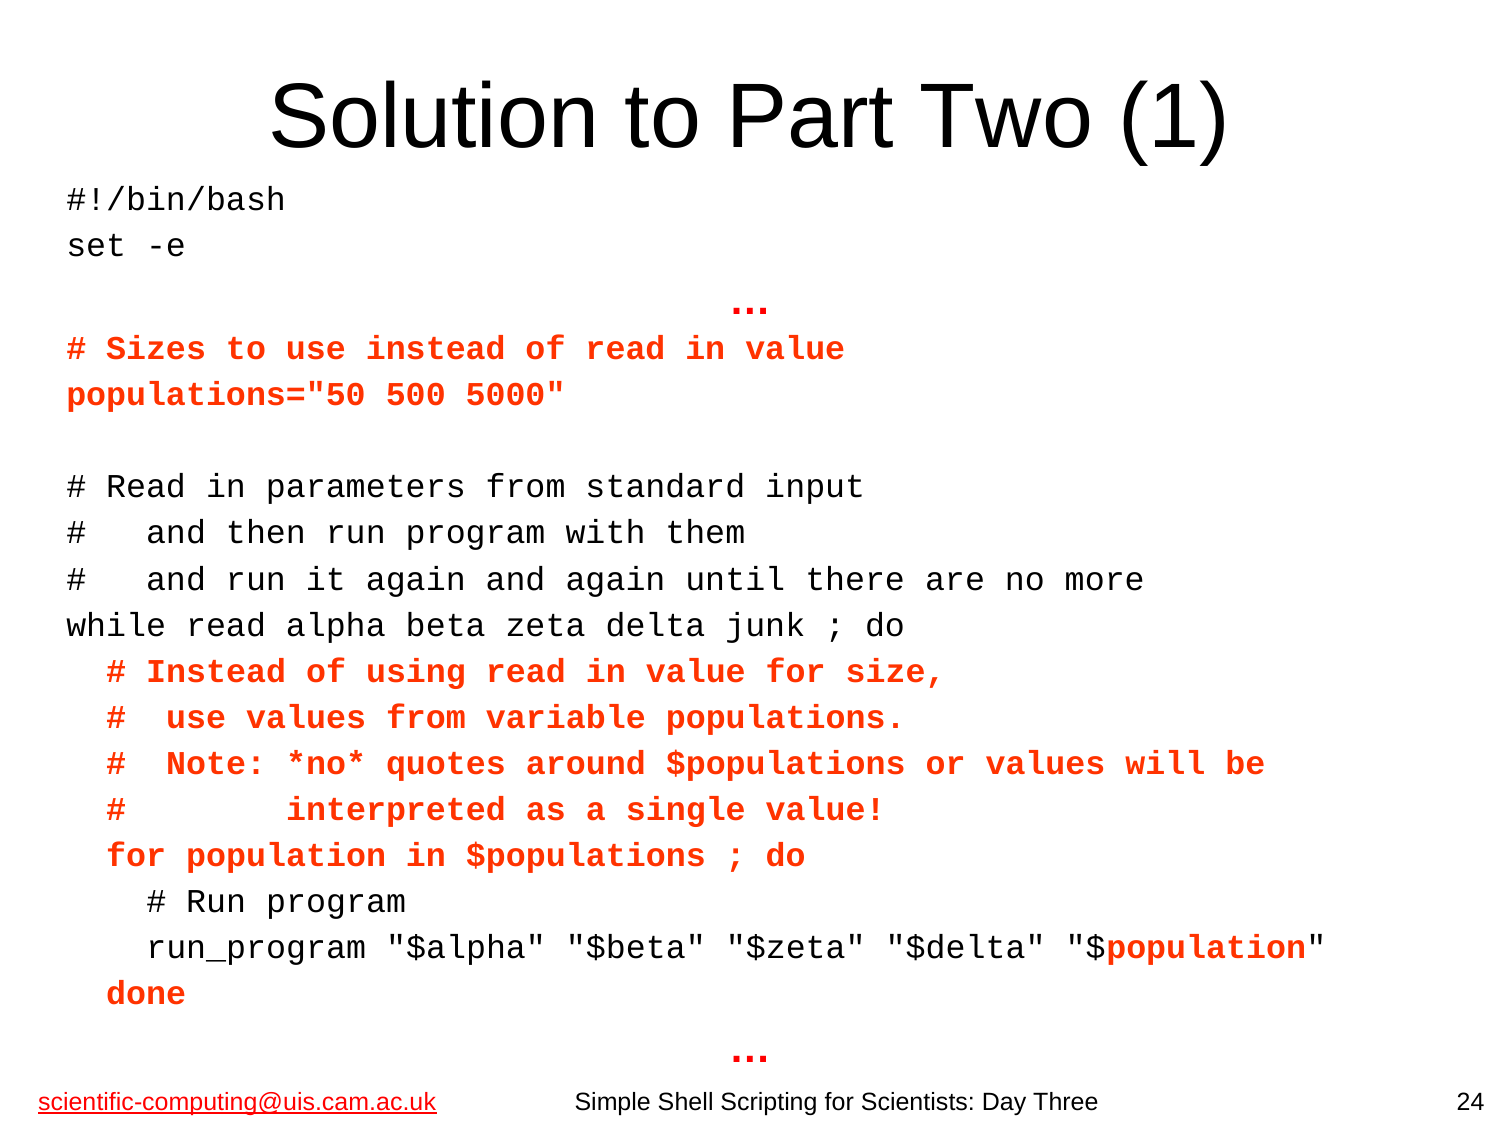

# Solution to Part Two (1)
#!/bin/bash
set -e
…
# Sizes to use instead of read in value
populations="50 500 5000"
# Read in parameters from standard input
# and then run program with them
# and run it again and again until there are no more
while read alpha beta zeta delta junk ; do
 # Instead of using read in value for size,
 # use values from variable populations.
 # Note: *no* quotes around $populations or values will be
 # interpreted as a single value!
 for population in $populations ; do
 # Run program
 run_program "$alpha" "$beta" "$zeta" "$delta" "$population"
 done
…
escience-support@ucs.cam.ac.uk	Simple Shell Scripting for Scientists: Day Three
24